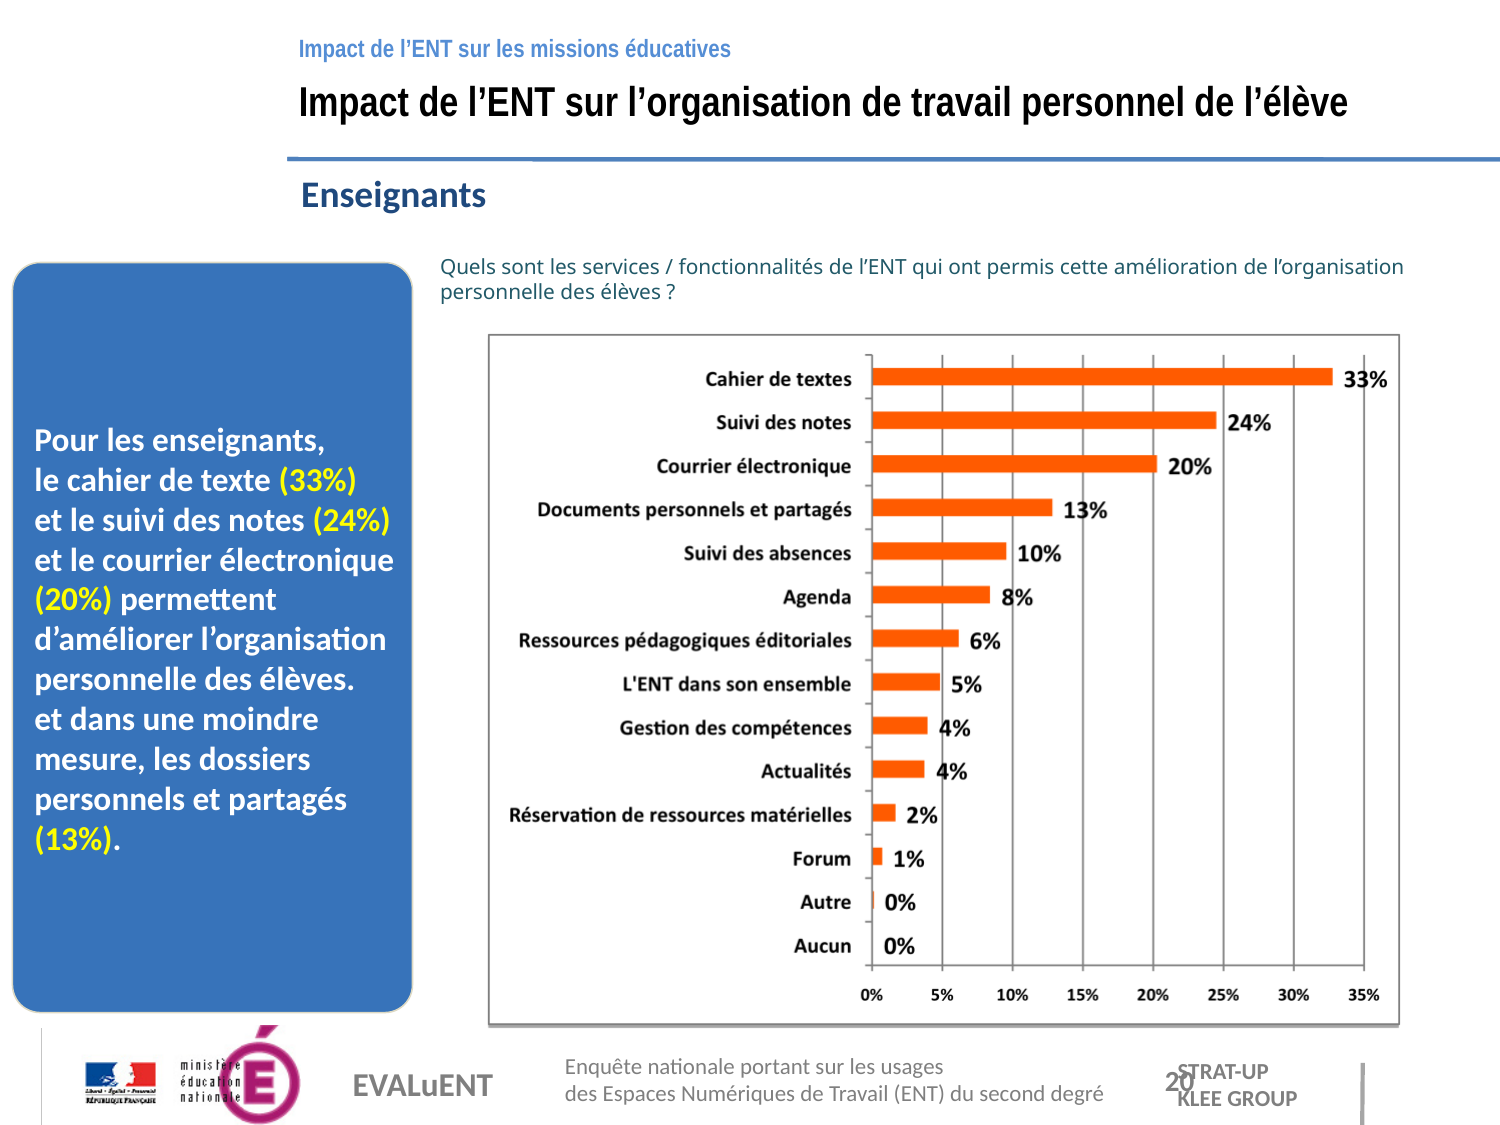

Impact de l’ENT sur les missions éducatives
Impact de l’ENT sur l’organisation de travail personnel de l’élève
Enseignants
Quels sont les services / fonctionnalités de l’ENT qui ont permis cette amélioration de l’organisation personnelle des élèves ?
Pour les enseignants,
le cahier de texte (33%)
et le suivi des notes (24%) et le courrier électronique (20%) permettent d’améliorer l’organisation personnelle des élèves.
et dans une moindre mesure, les dossiers personnels et partagés (13%).